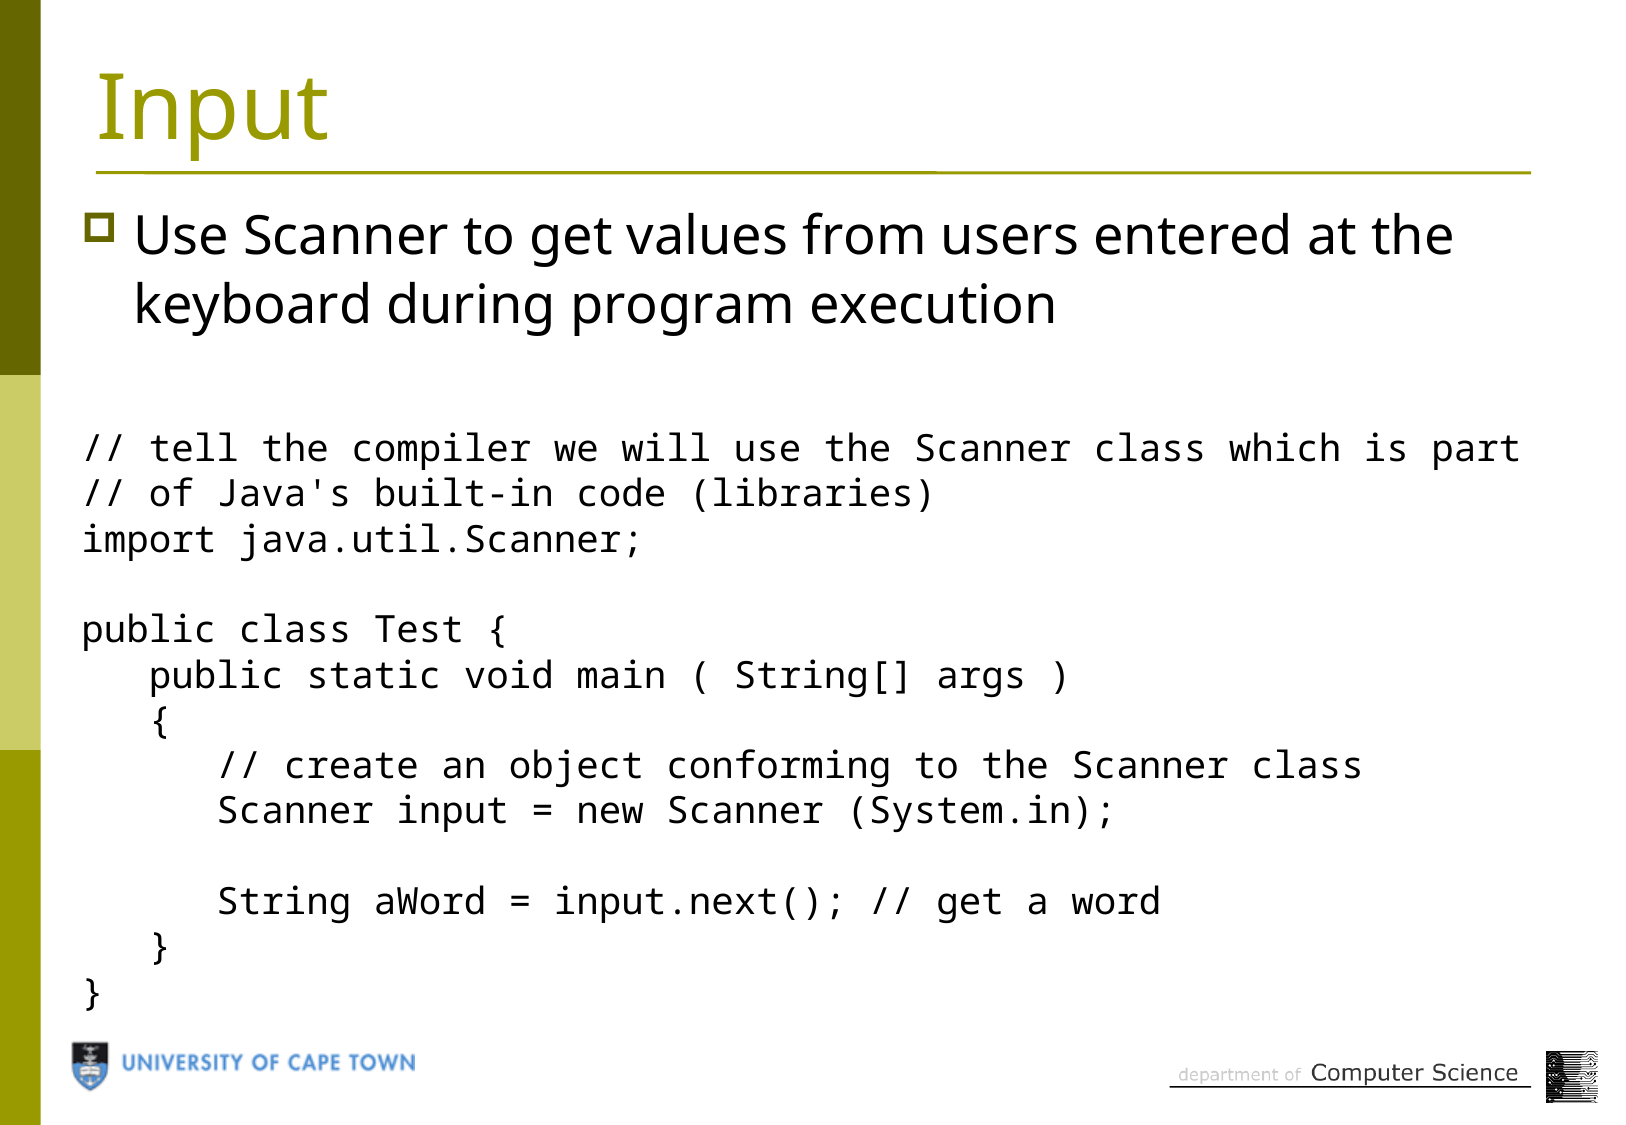

# Input
Use Scanner to get values from users entered at the keyboard during program execution
// tell the compiler we will use the Scanner class which is part
// of Java's built-in code (libraries)‏
import java.util.Scanner;
public class Test {
 public static void main ( String[] args )
 {
 // create an object conforming to the Scanner class
 Scanner input = new Scanner (System.in);
 String aWord = input.next(); // get a word
 }
}